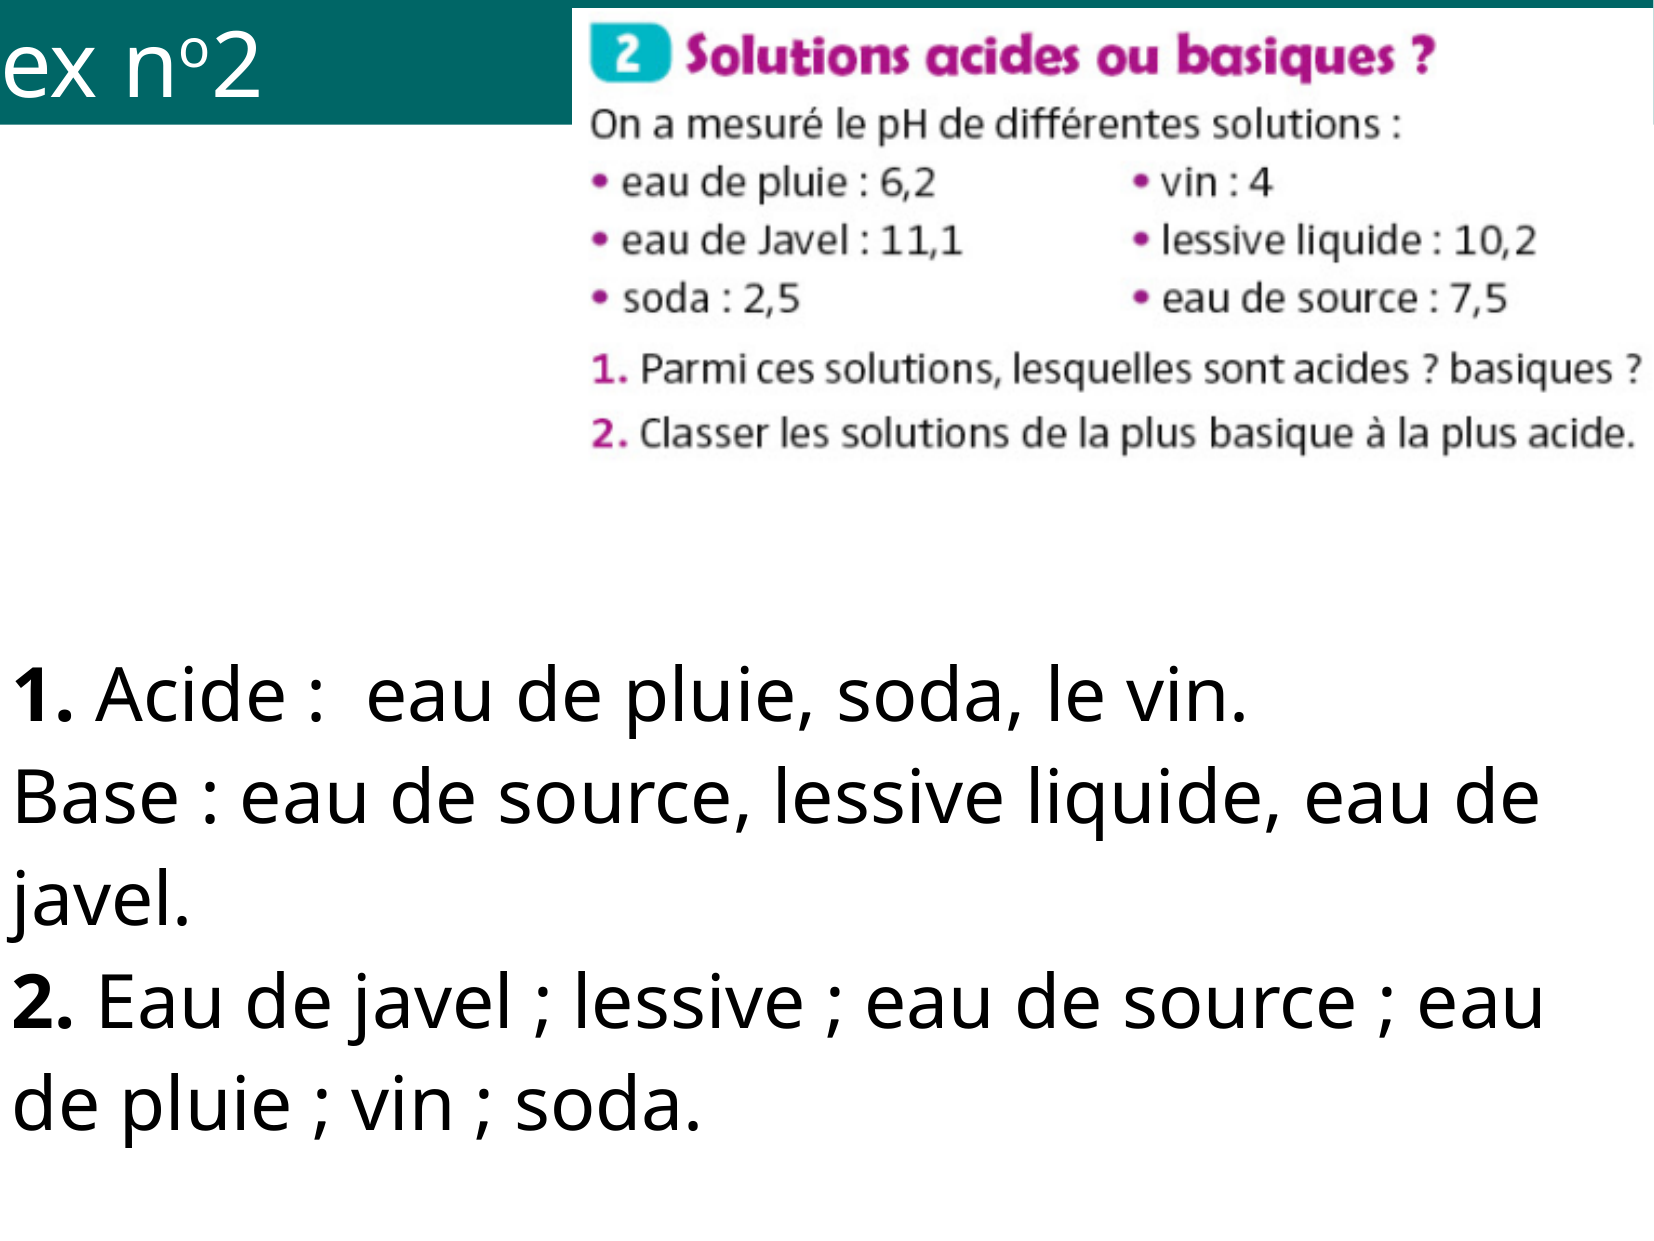

# ex no2
1. Acide : eau de pluie, soda, le vin.
Base : eau de source, lessive liquide, eau de javel.
2. Eau de javel ; lessive ; eau de source ; eau de pluie ; vin ; soda.